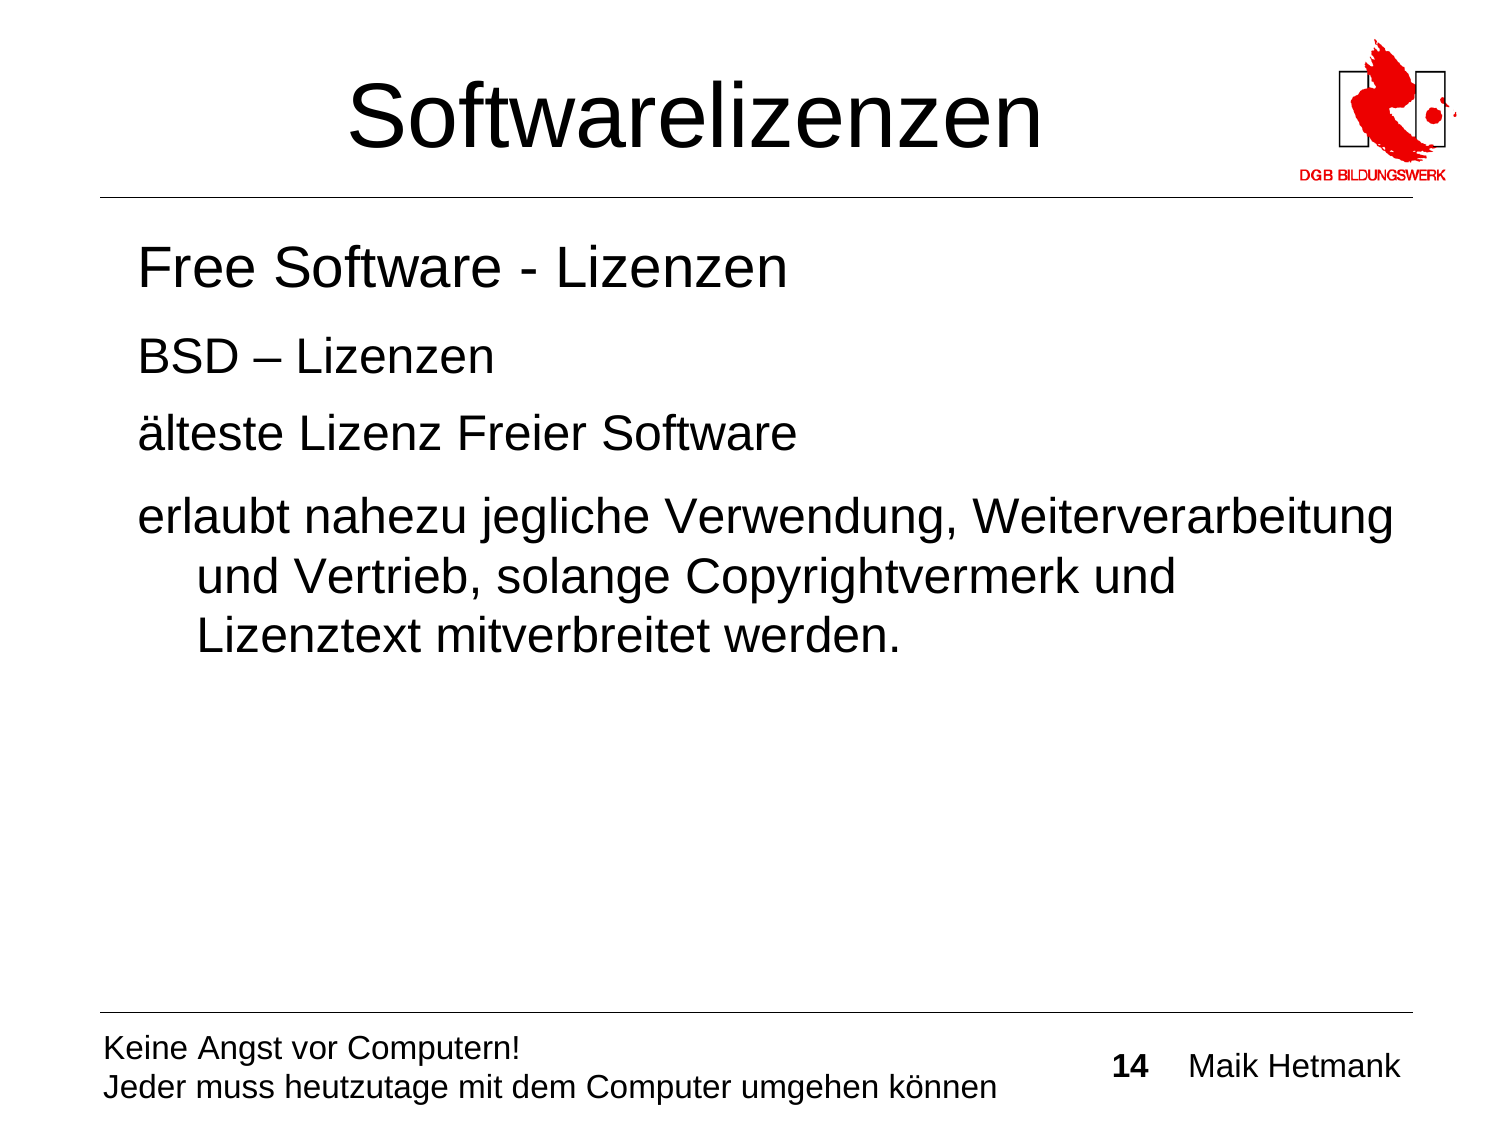

# Softwarelizenzen
Free Software - Lizenzen
BSD – Lizenzen
älteste Lizenz Freier Software
erlaubt nahezu jegliche Verwendung, Weiterverarbeitung und Vertrieb, solange Copyrightvermerk und Lizenztext mitverbreitet werden.